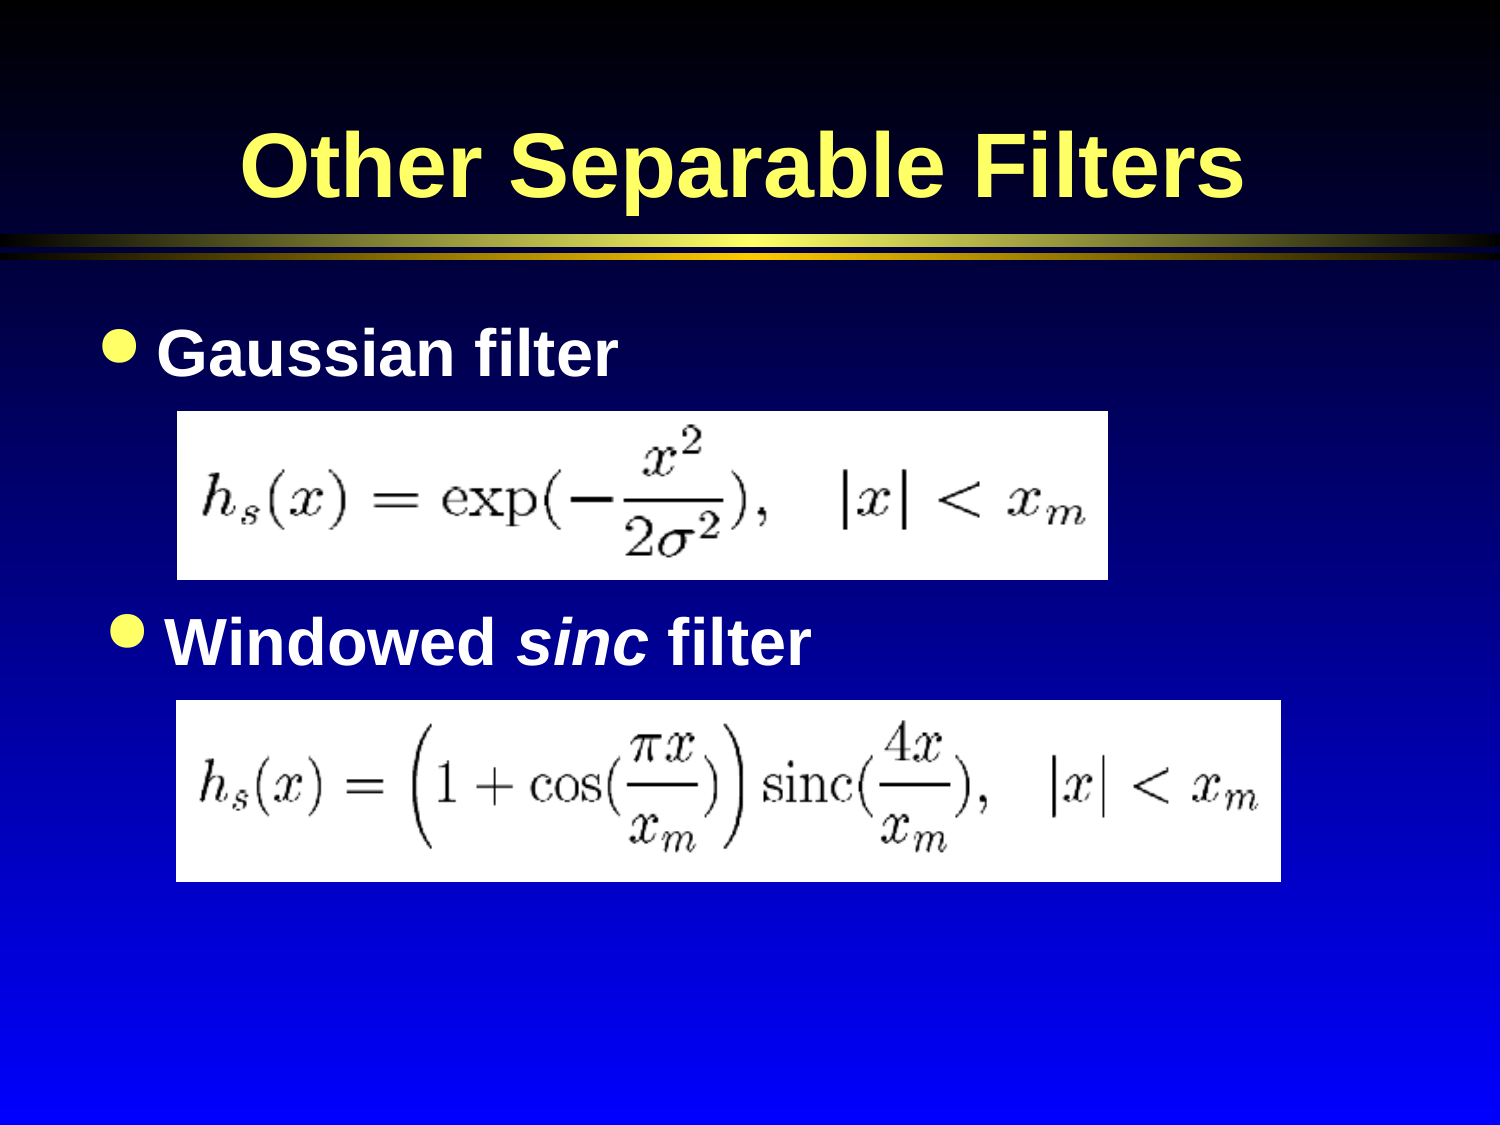

# Other Separable Filters
Gaussian filter
Windowed sinc filter